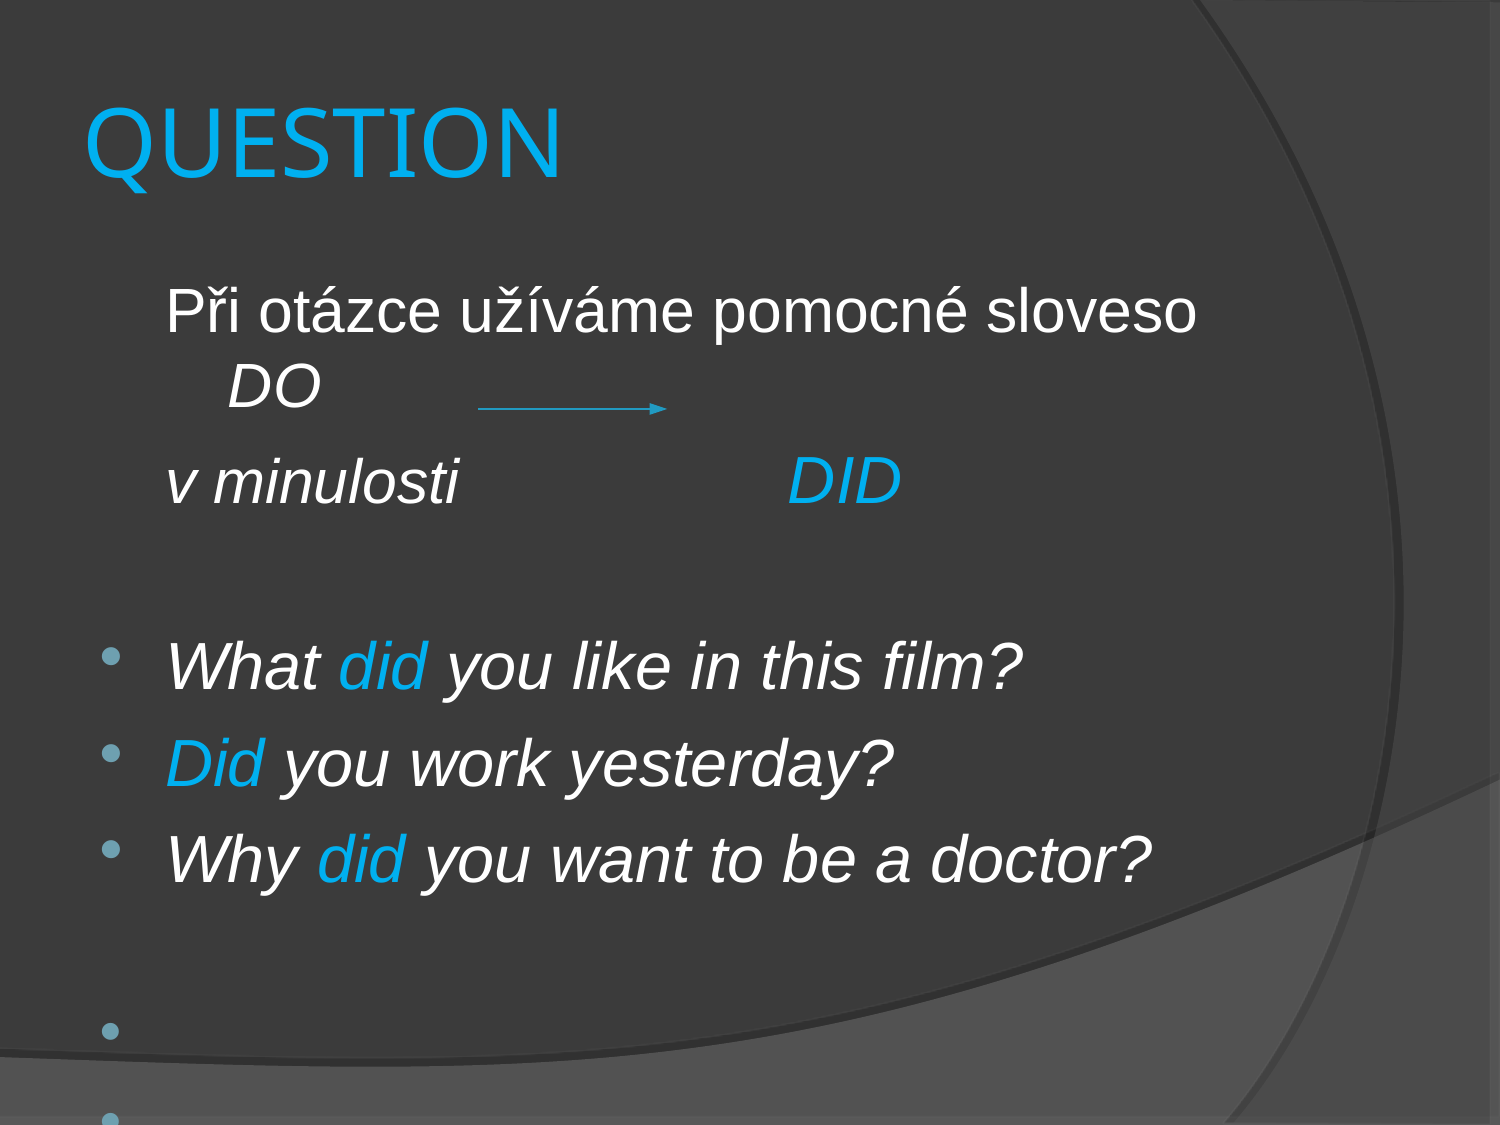

# QUESTION
Při otázce užíváme pomocné sloveso DO
v minulosti DID
What did you like in this film?
Did you work yesterday?
Why did you want to be a doctor?